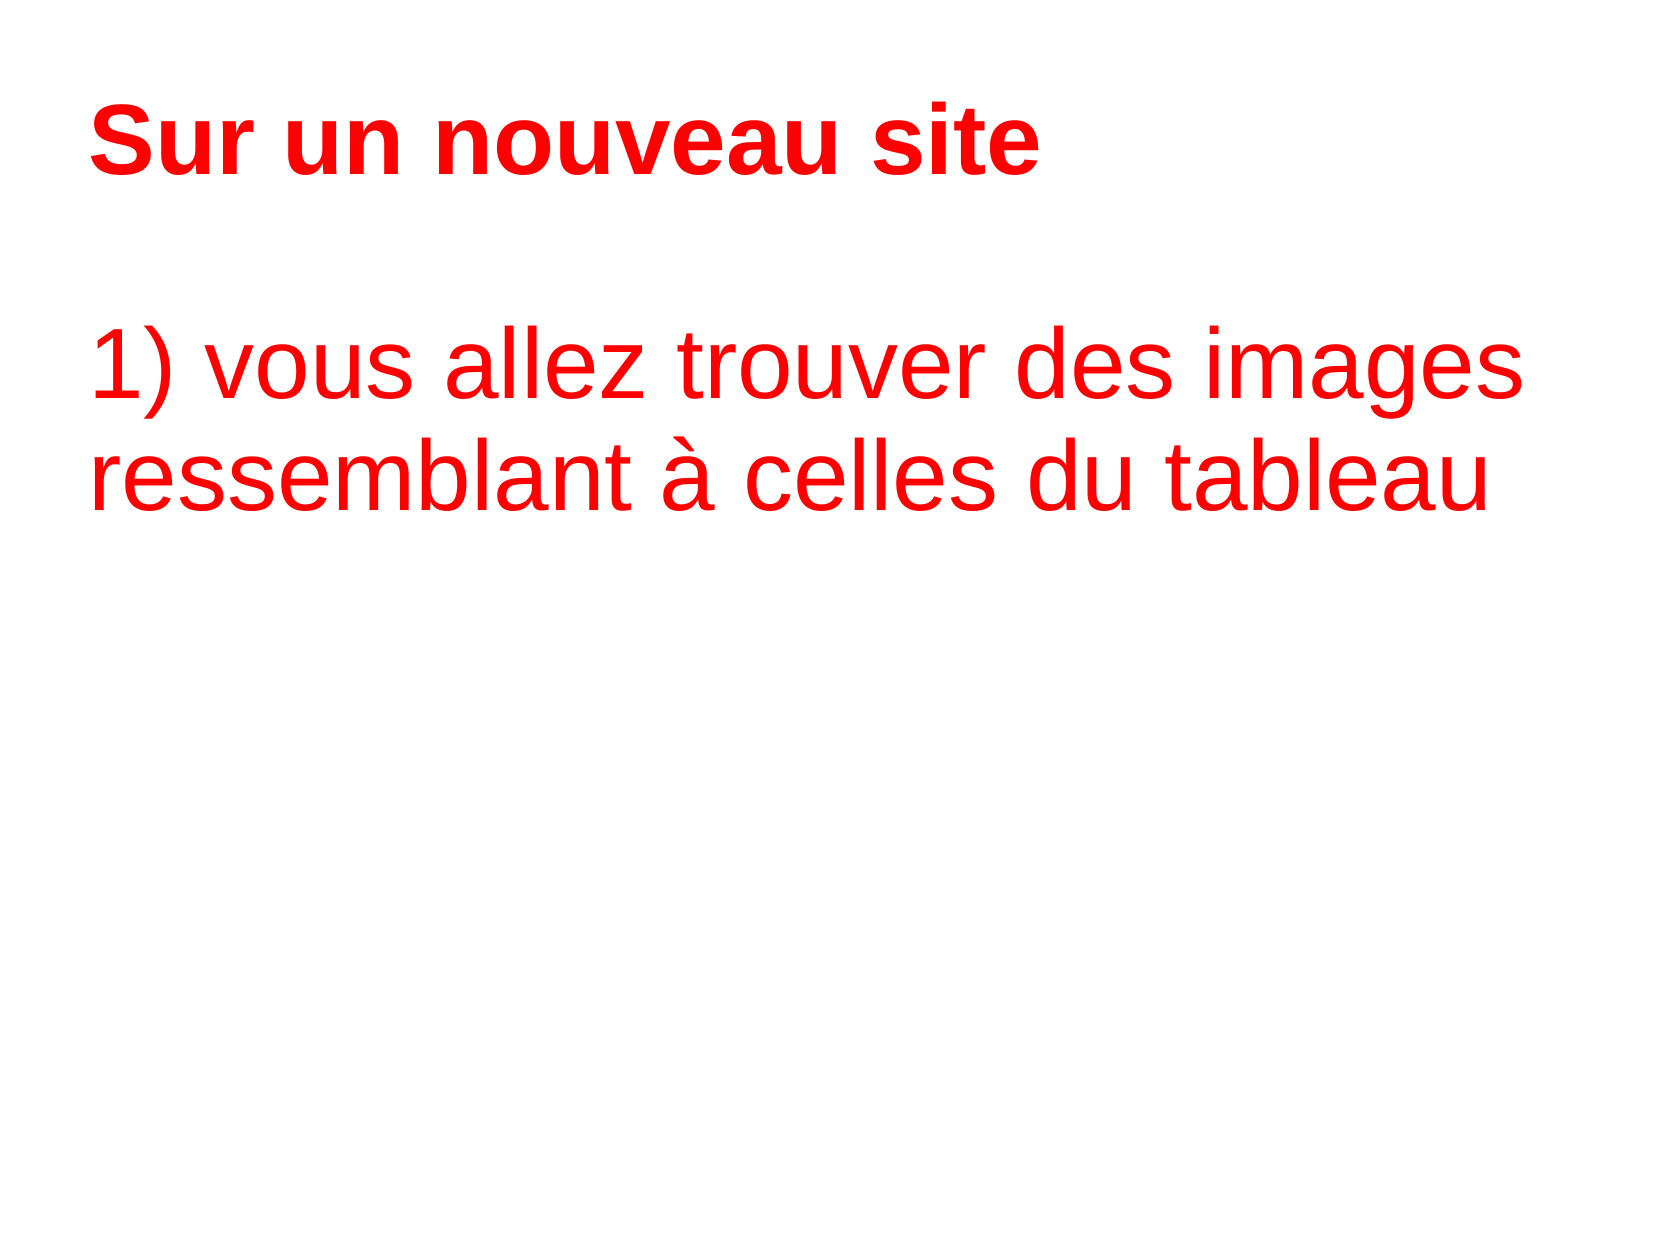

# Sur un nouveau site 1) vous allez trouver des images ressemblant à celles du tableau